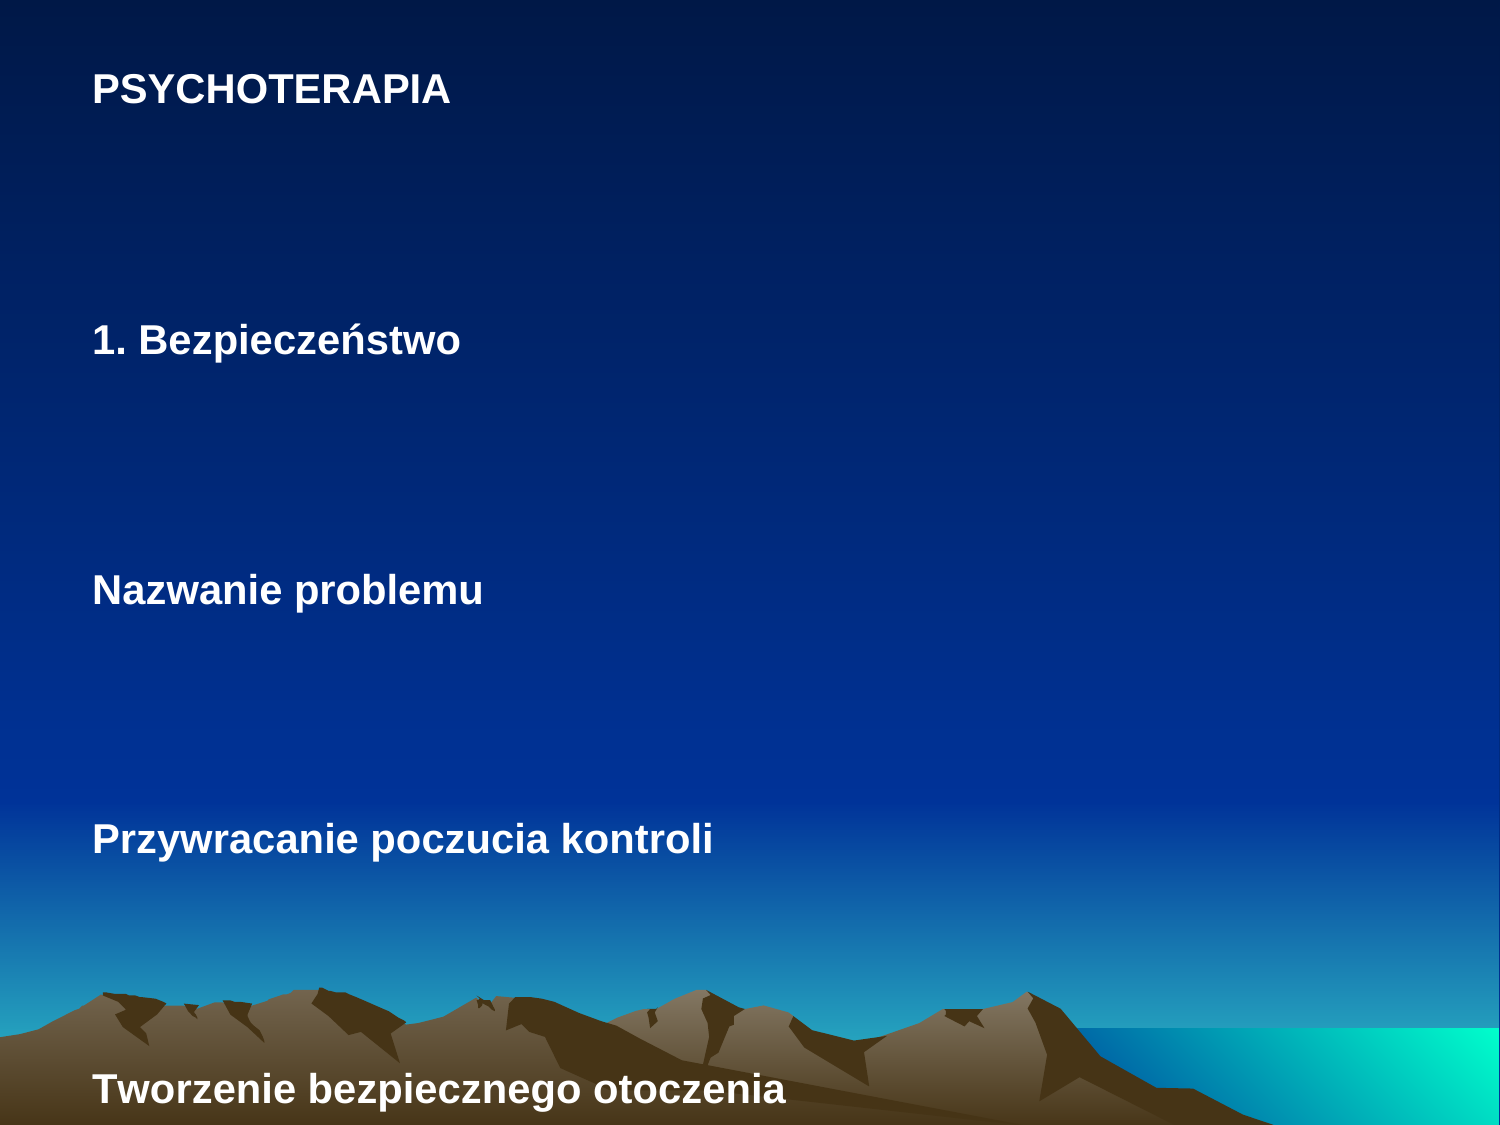

PSYCHOTERAPIA
1. Bezpieczeństwo
Nazwanie problemu
Przywracanie poczucia kontroli
Tworzenie bezpiecznego otoczenia
Ukończenie pierwszego etapu
2. Wspominanie i żałoba
Rekonstrukcja historii urazu
Przekształcanie traumatycznych wspomnień
Żałoba po traumatycznej stracie
3. Odbudowywanie związków
Nauczenie się walki
Pogodzenie się ze sobą
Odzyskiwanie kontaktu z innymi
Odnajdowanie misji życiowej
Uporanie się z urazem